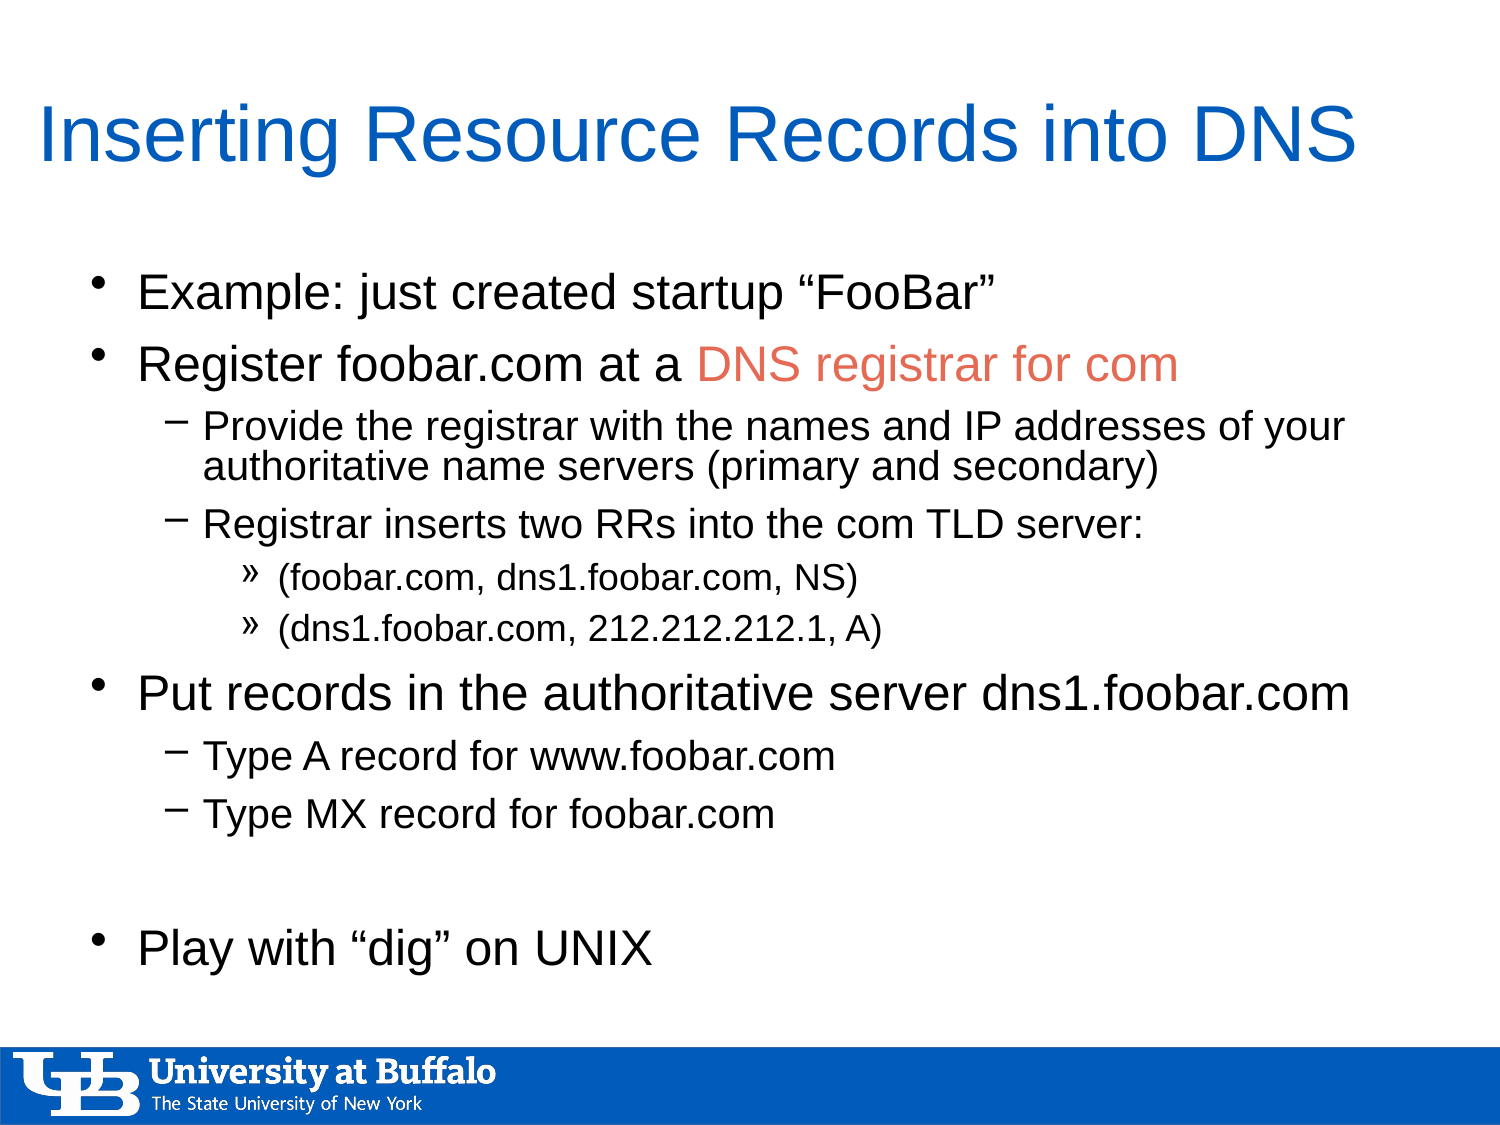

# Inserting Resource Records into DNS
Example: just created startup “FooBar”
Register foobar.com at a DNS registrar for com
Provide the registrar with the names and IP addresses of your authoritative name servers (primary and secondary)
Registrar inserts two RRs into the com TLD server:
(foobar.com, dns1.foobar.com, NS)
(dns1.foobar.com, 212.212.212.1, A)
Put records in the authoritative server dns1.foobar.com
Type A record for www.foobar.com
Type MX record for foobar.com
Play with “dig” on UNIX